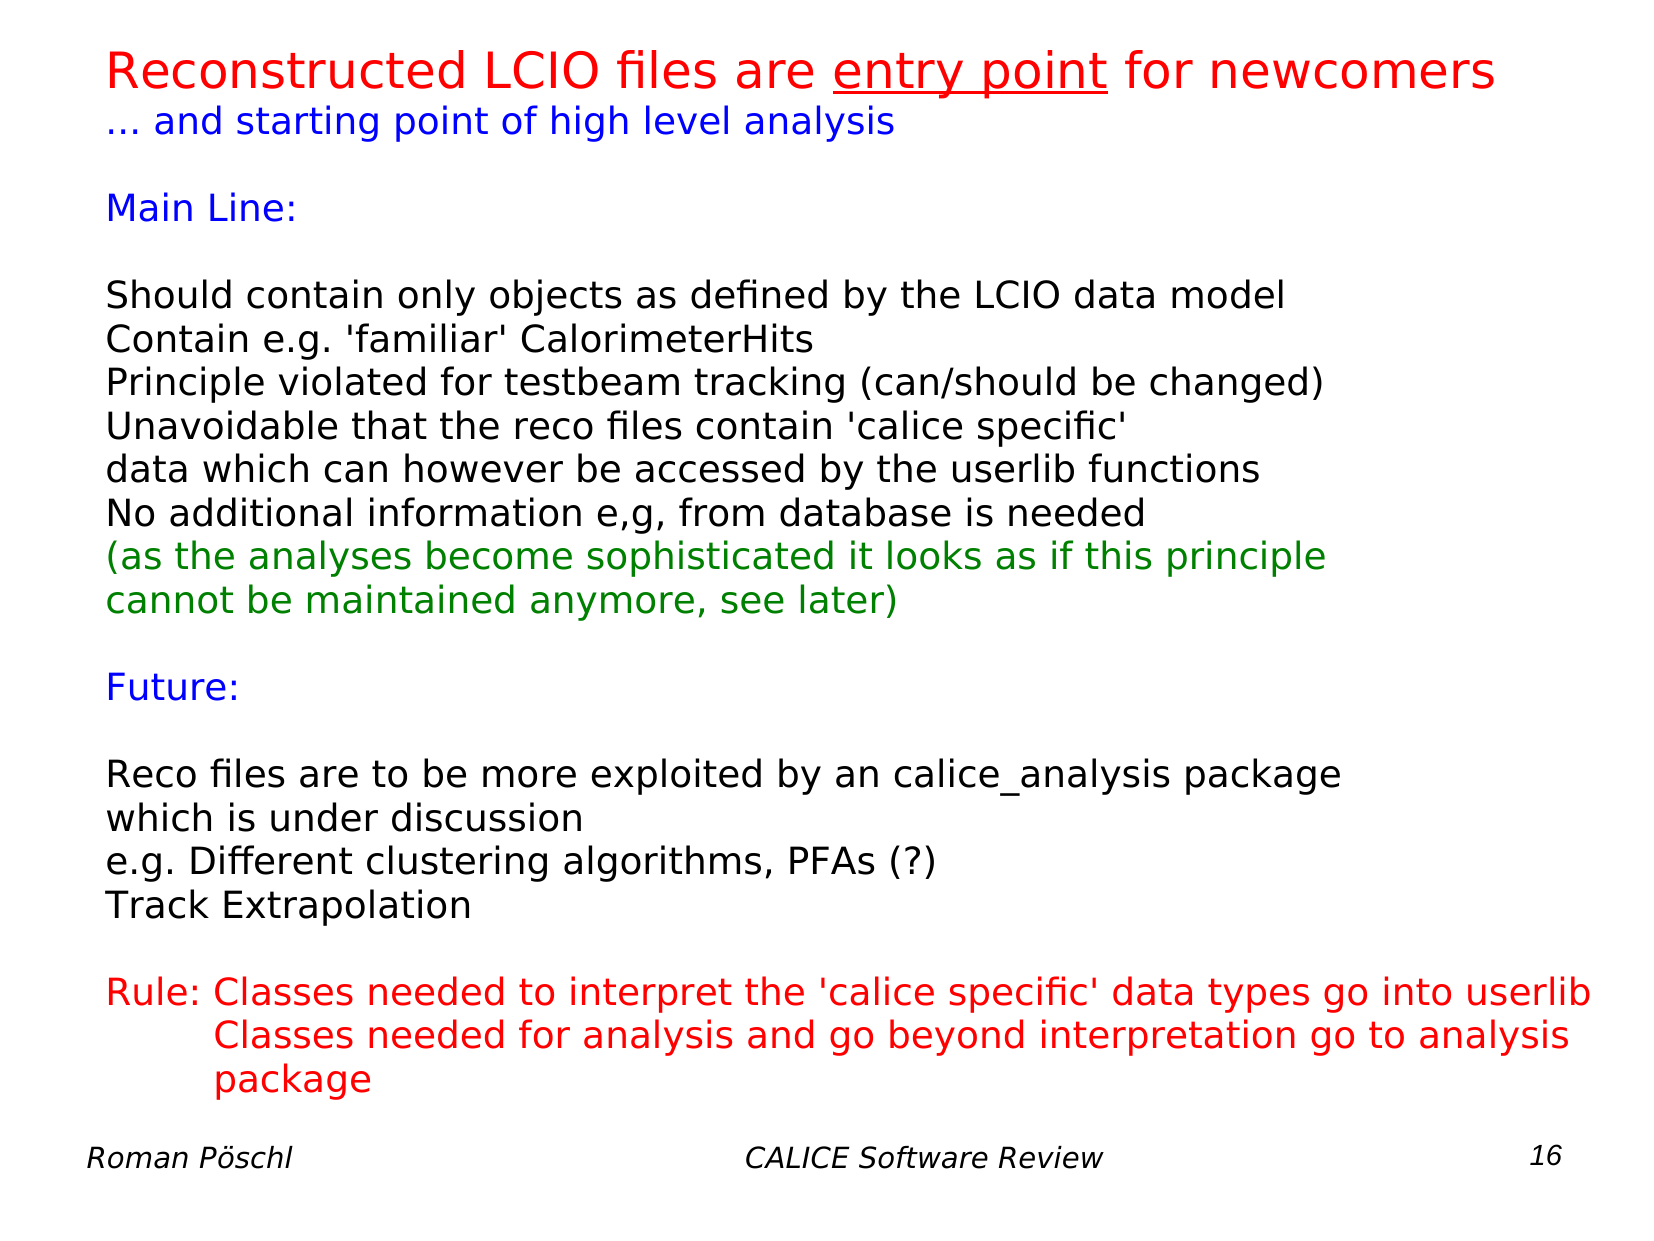

Reconstructed LCIO files are entry point for newcomers
... and starting point of high level analysis
Main Line:
Should contain only objects as defined by the LCIO data model
Contain e.g. 'familiar' CalorimeterHits
Principle violated for testbeam tracking (can/should be changed)
Unavoidable that the reco files contain 'calice specific'
data which can however be accessed by the userlib functions
No additional information e,g, from database is needed
(as the analyses become sophisticated it looks as if this principle
cannot be maintained anymore, see later)
Future:
Reco files are to be more exploited by an calice_analysis package
which is under discussion
e.g. Different clustering algorithms, PFAs (?)
Track Extrapolation
Rule: Classes needed to interpret the 'calice specific' data types go into userlib
 Classes needed for analysis and go beyond interpretation go to analysis
 package